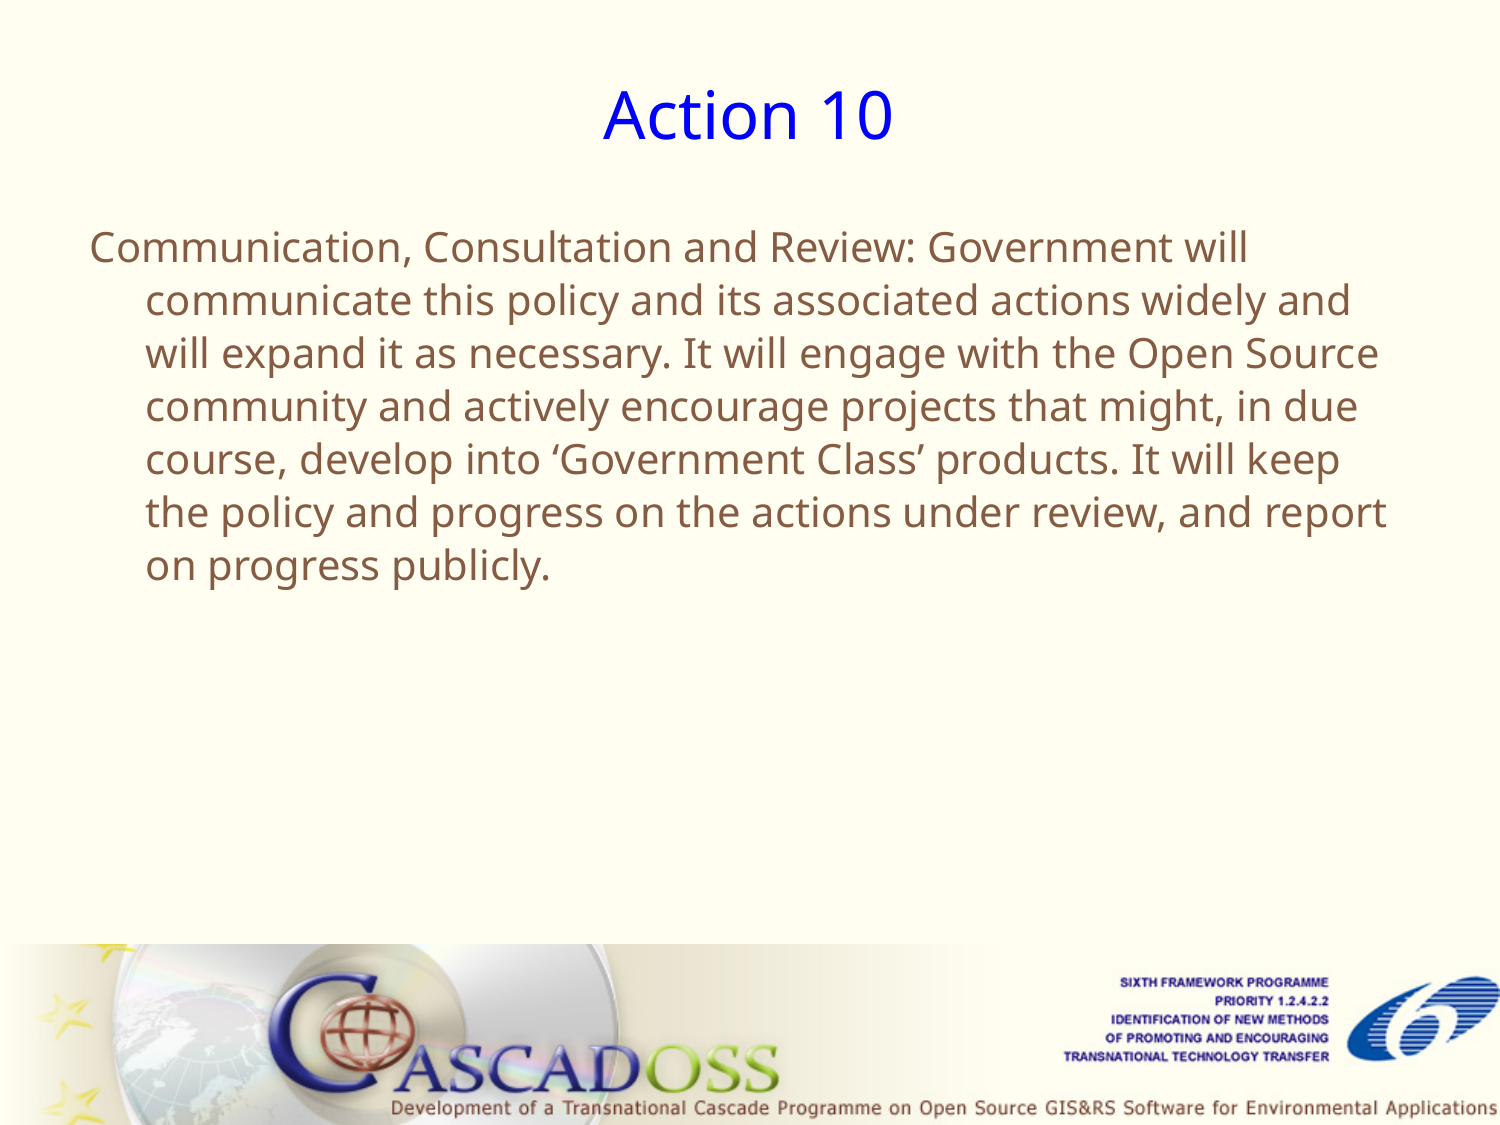

# Action 10
Communication, Consultation and Review: Government will communicate this policy and its associated actions widely and will expand it as necessary. It will engage with the Open Source community and actively encourage projects that might, in due course, develop into ‘Government Class’ products. It will keep the policy and progress on the actions under review, and report on progress publicly.